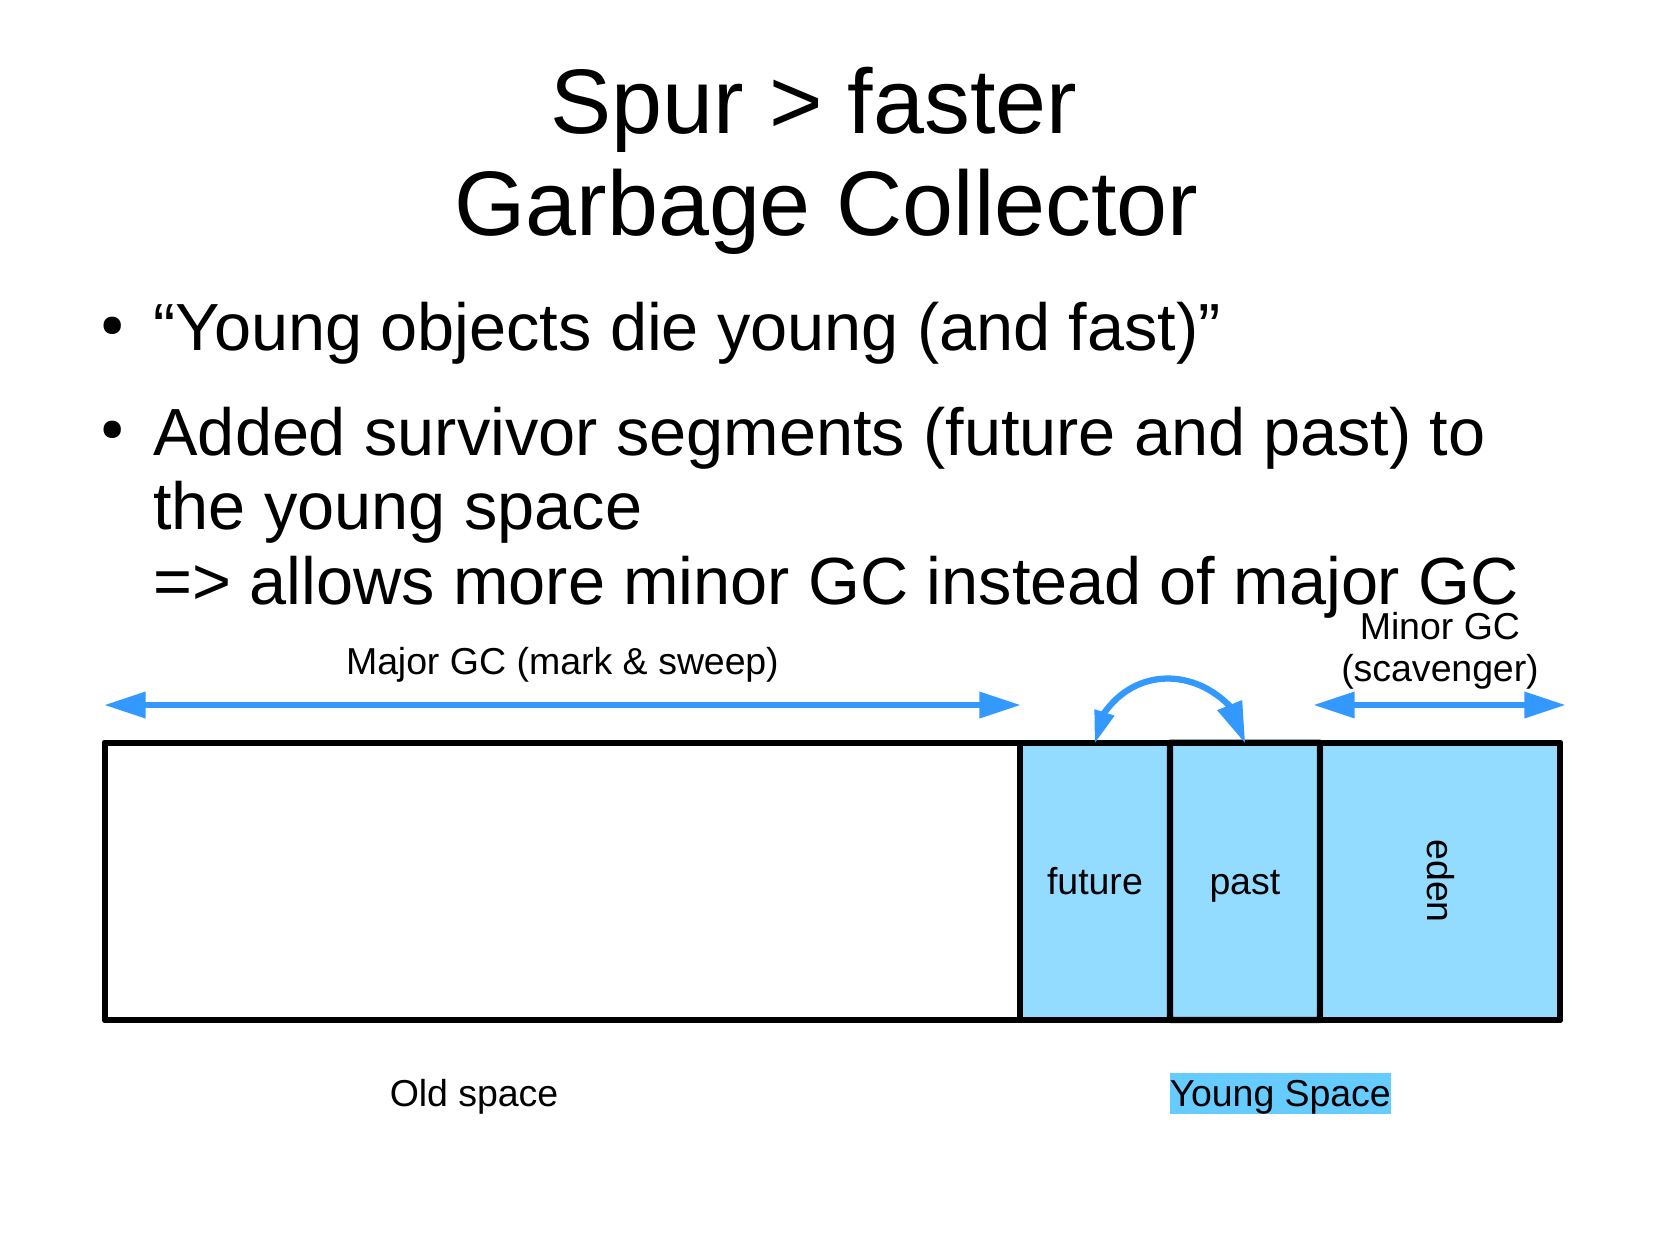

# Spur > faster Garbage Collector
“Young objects die young (and fast)”
Added survivor segments (future and past) to the young space
=> allows more minor GC instead of major GC
Minor GC (scavenger)
Major GC (mark & sweep)
past
future
eden
Old space
Young Space